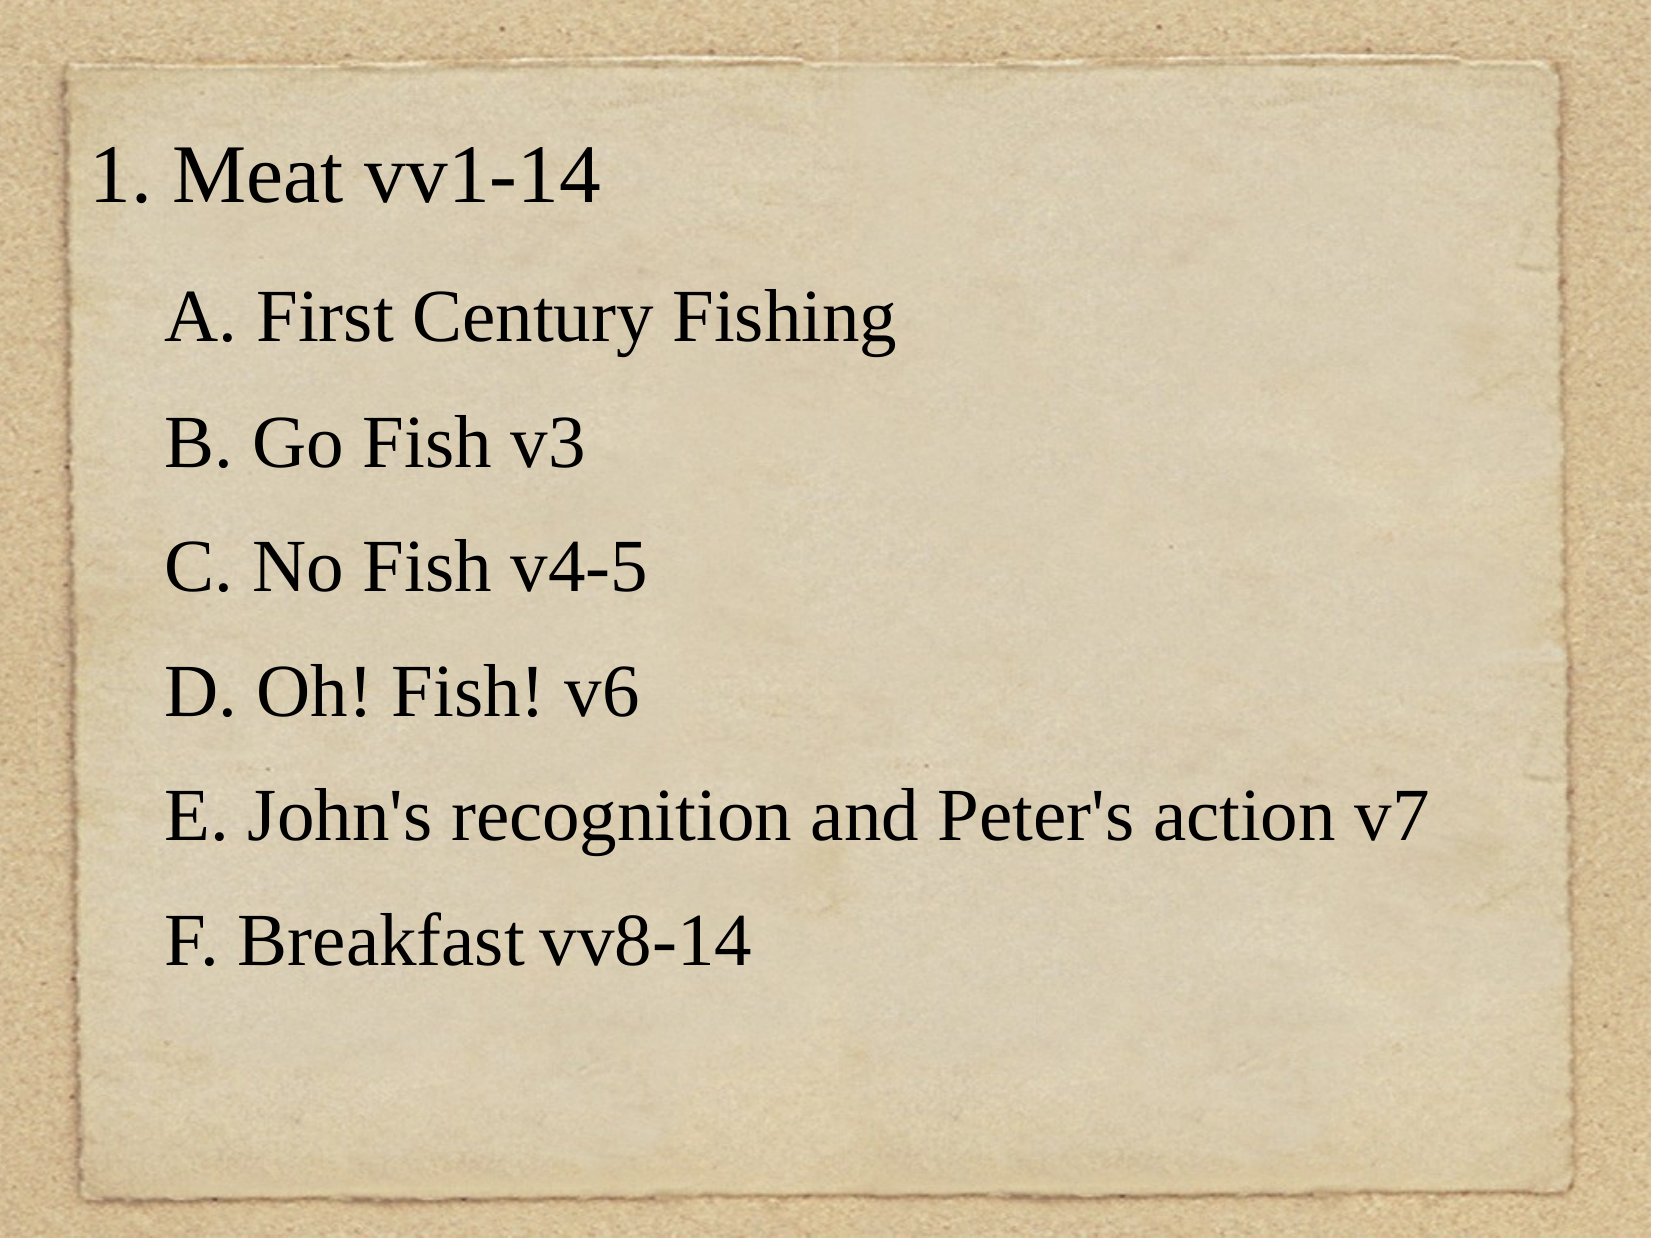

1. Meat vv1-14
	A. First Century Fishing
	B. Go Fish v3
	C. No Fish v4-5
	D. Oh! Fish! v6
	E. John's recognition and Peter's action v7
	F. Breakfast	vv8-14